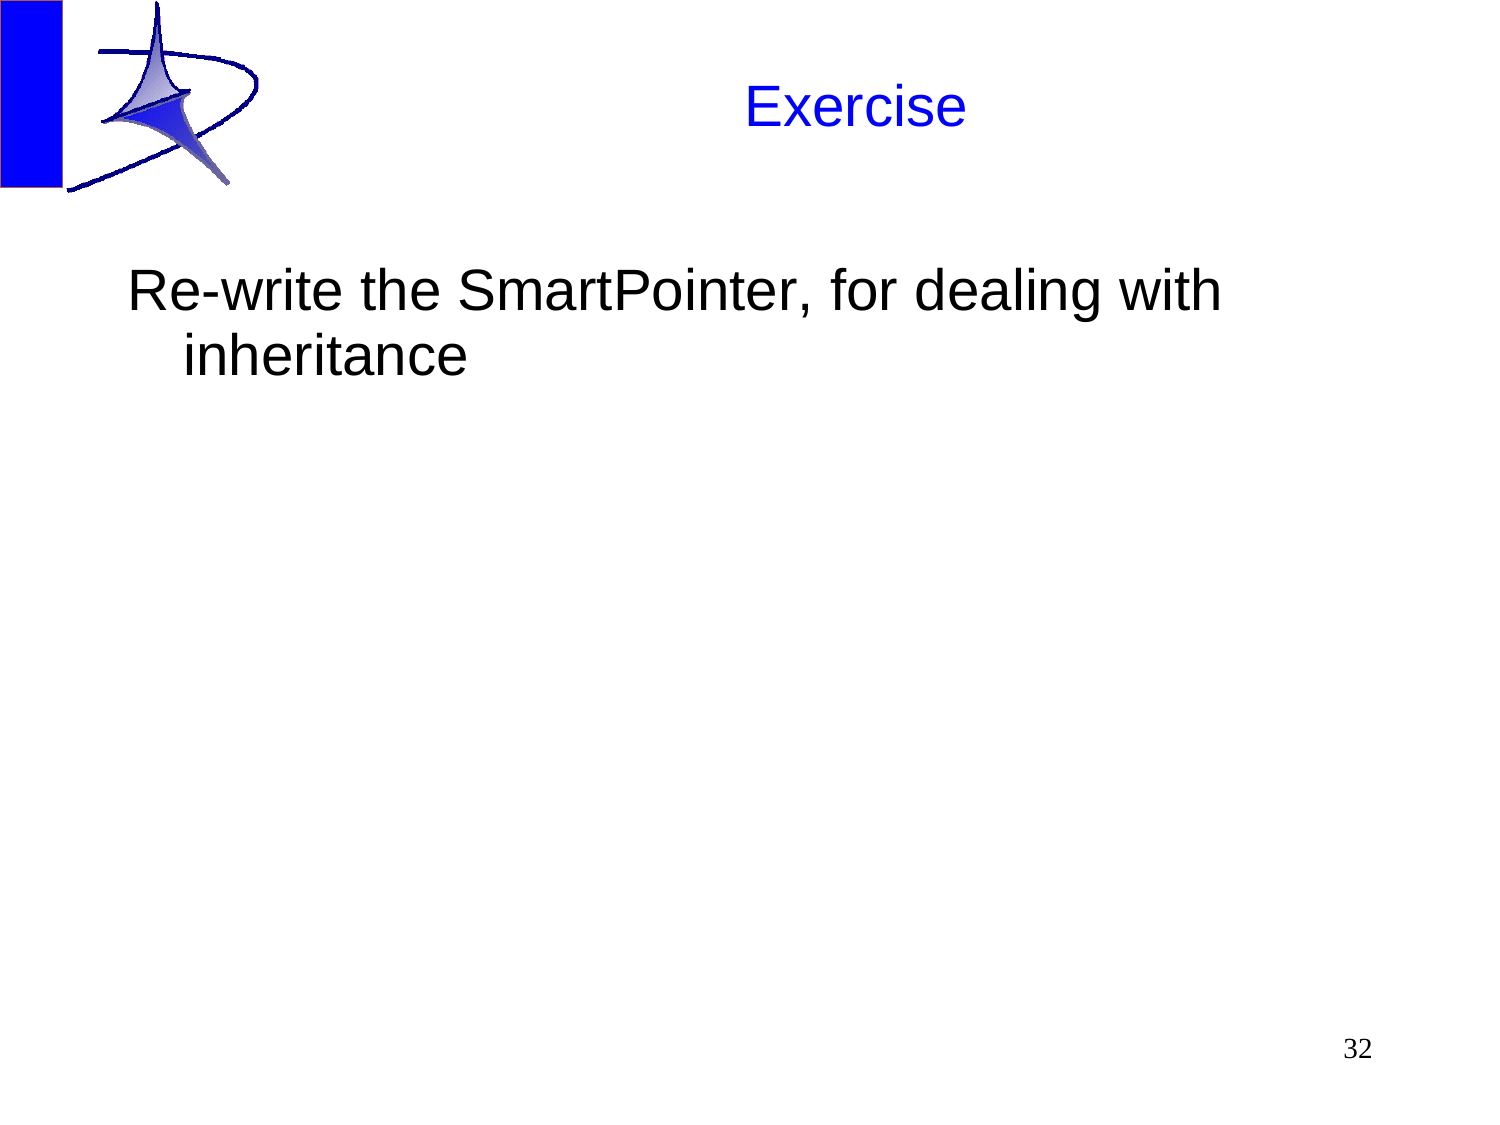

# Exercise
Re-write the SmartPointer, for dealing with inheritance
32